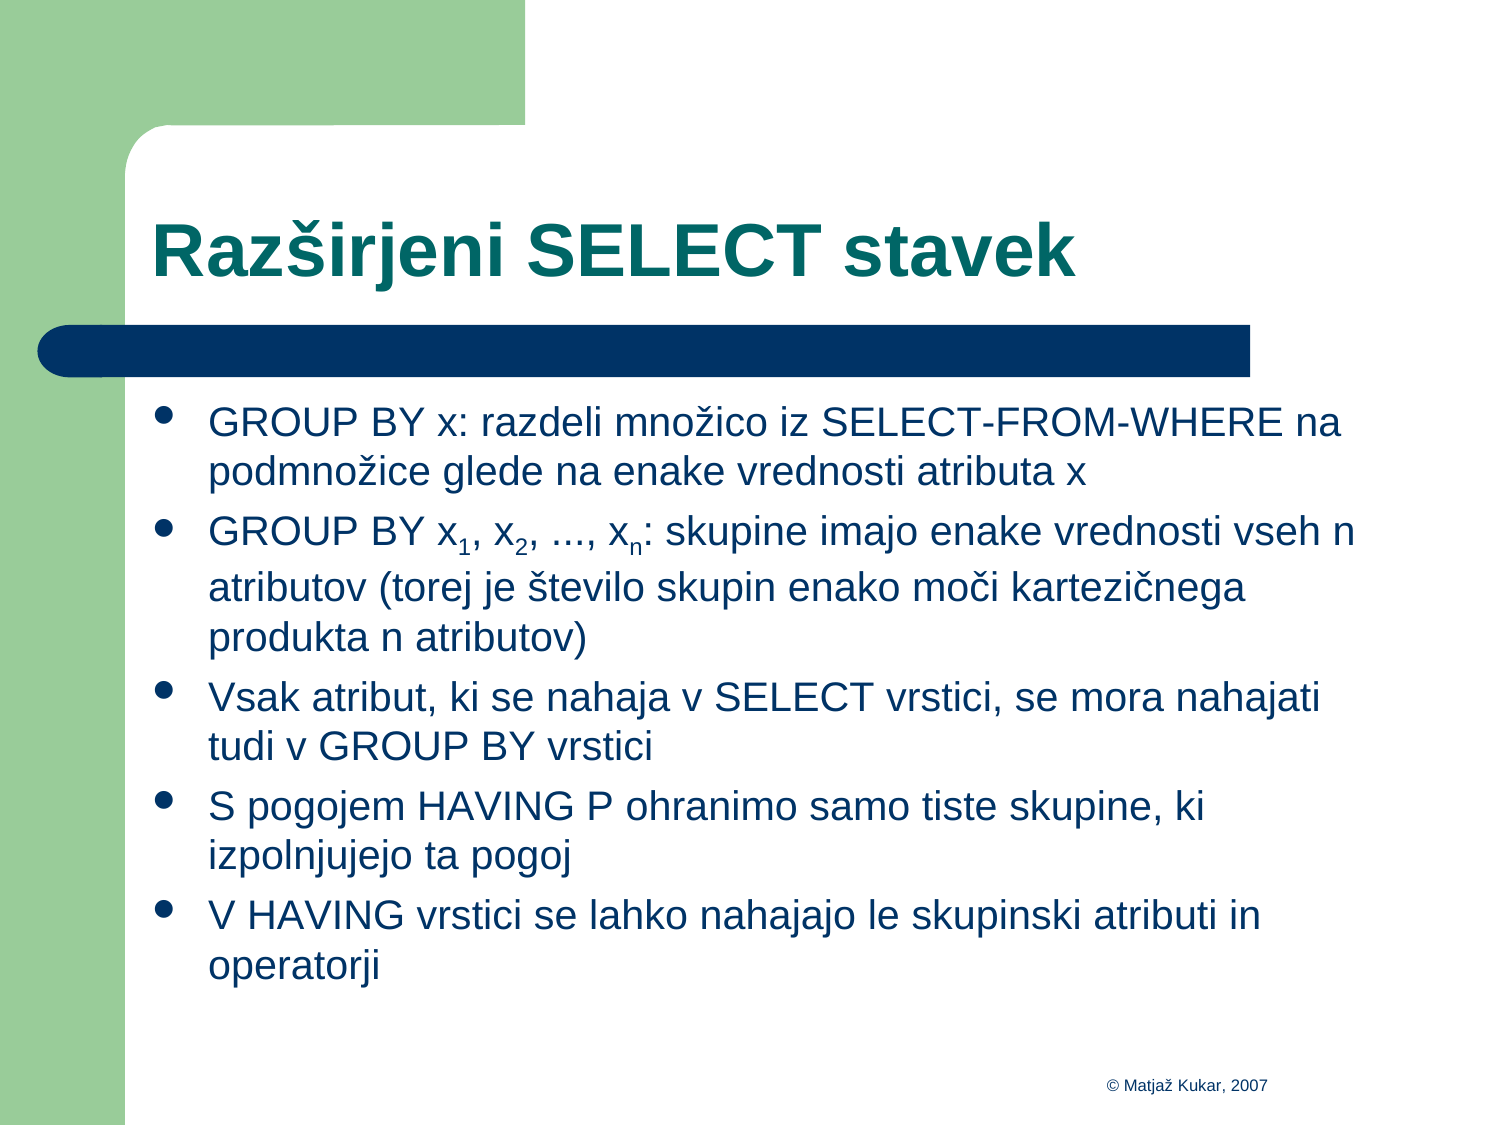

# Razširjeni SELECT stavek
GROUP BY x: razdeli množico iz SELECT-FROM-WHERE na podmnožice glede na enake vrednosti atributa x
GROUP BY x1, x2, ..., xn: skupine imajo enake vrednosti vseh n atributov (torej je število skupin enako moči kartezičnega produkta n atributov)
Vsak atribut, ki se nahaja v SELECT vrstici, se mora nahajati tudi v GROUP BY vrstici
S pogojem HAVING P ohranimo samo tiste skupine, ki izpolnjujejo ta pogoj
V HAVING vrstici se lahko nahajajo le skupinski atributi in operatorji
© Matjaž Kukar, 2007